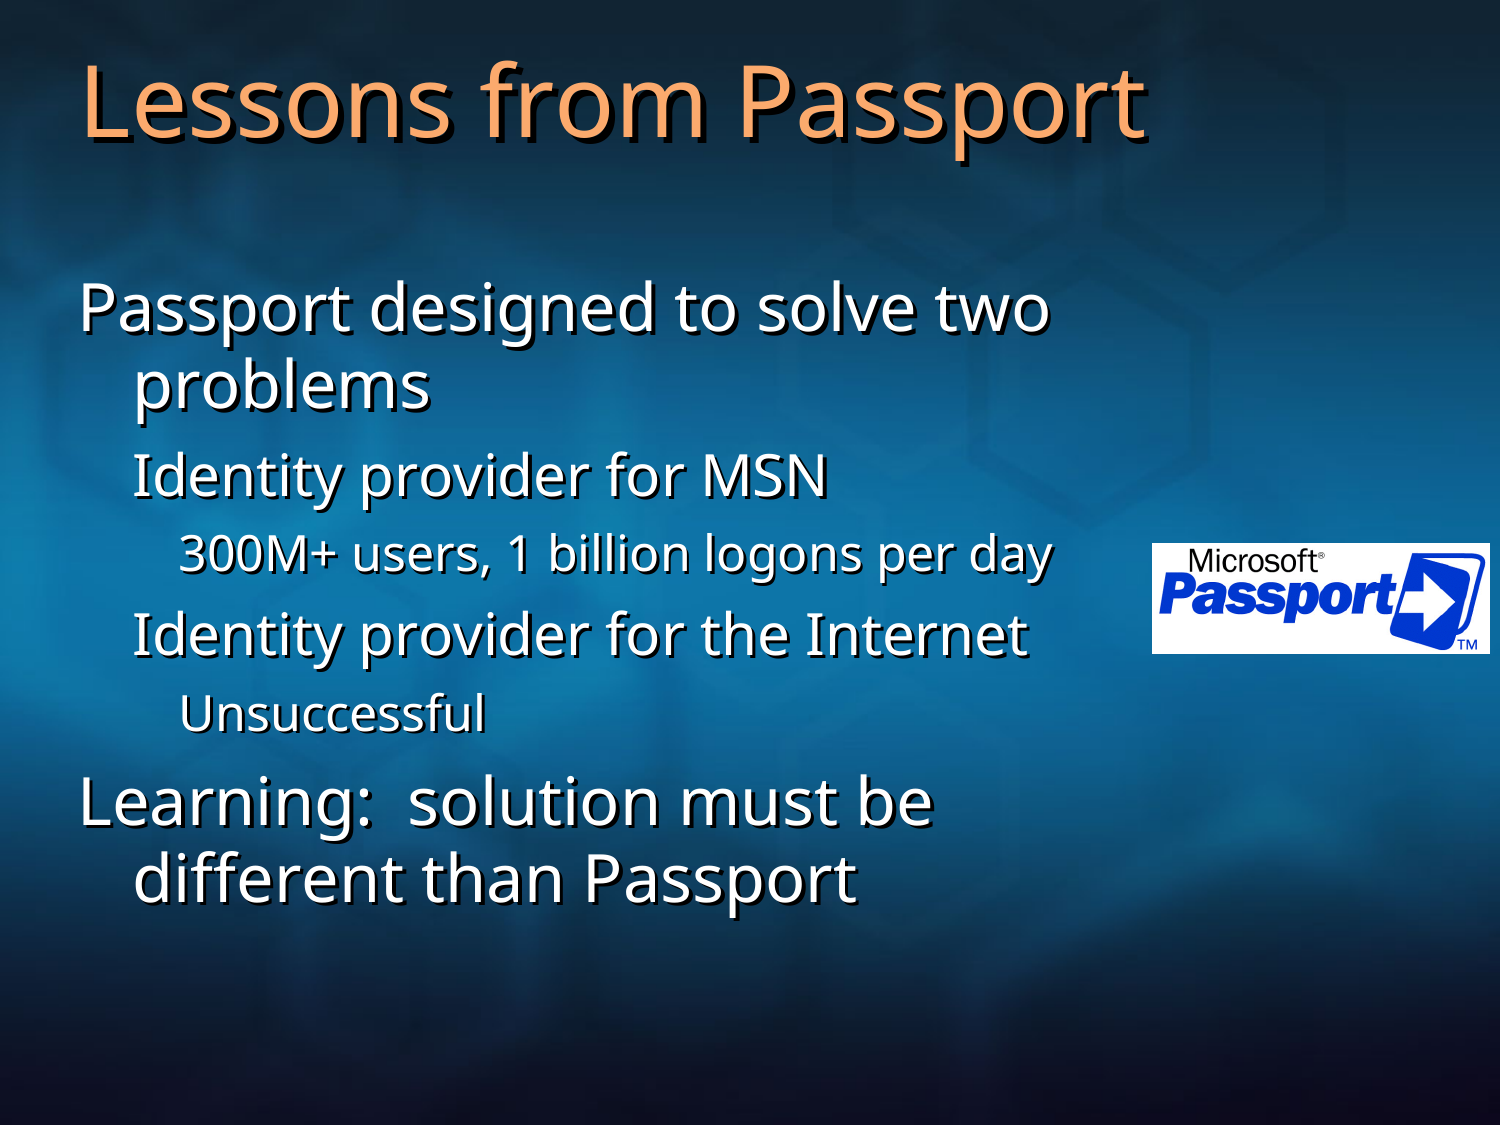

# Lessons from Passport
Passport designed to solve two problems
Identity provider for MSN
300M+ users, 1 billion logons per day
Identity provider for the Internet
Unsuccessful
Learning: solution must be different than Passport